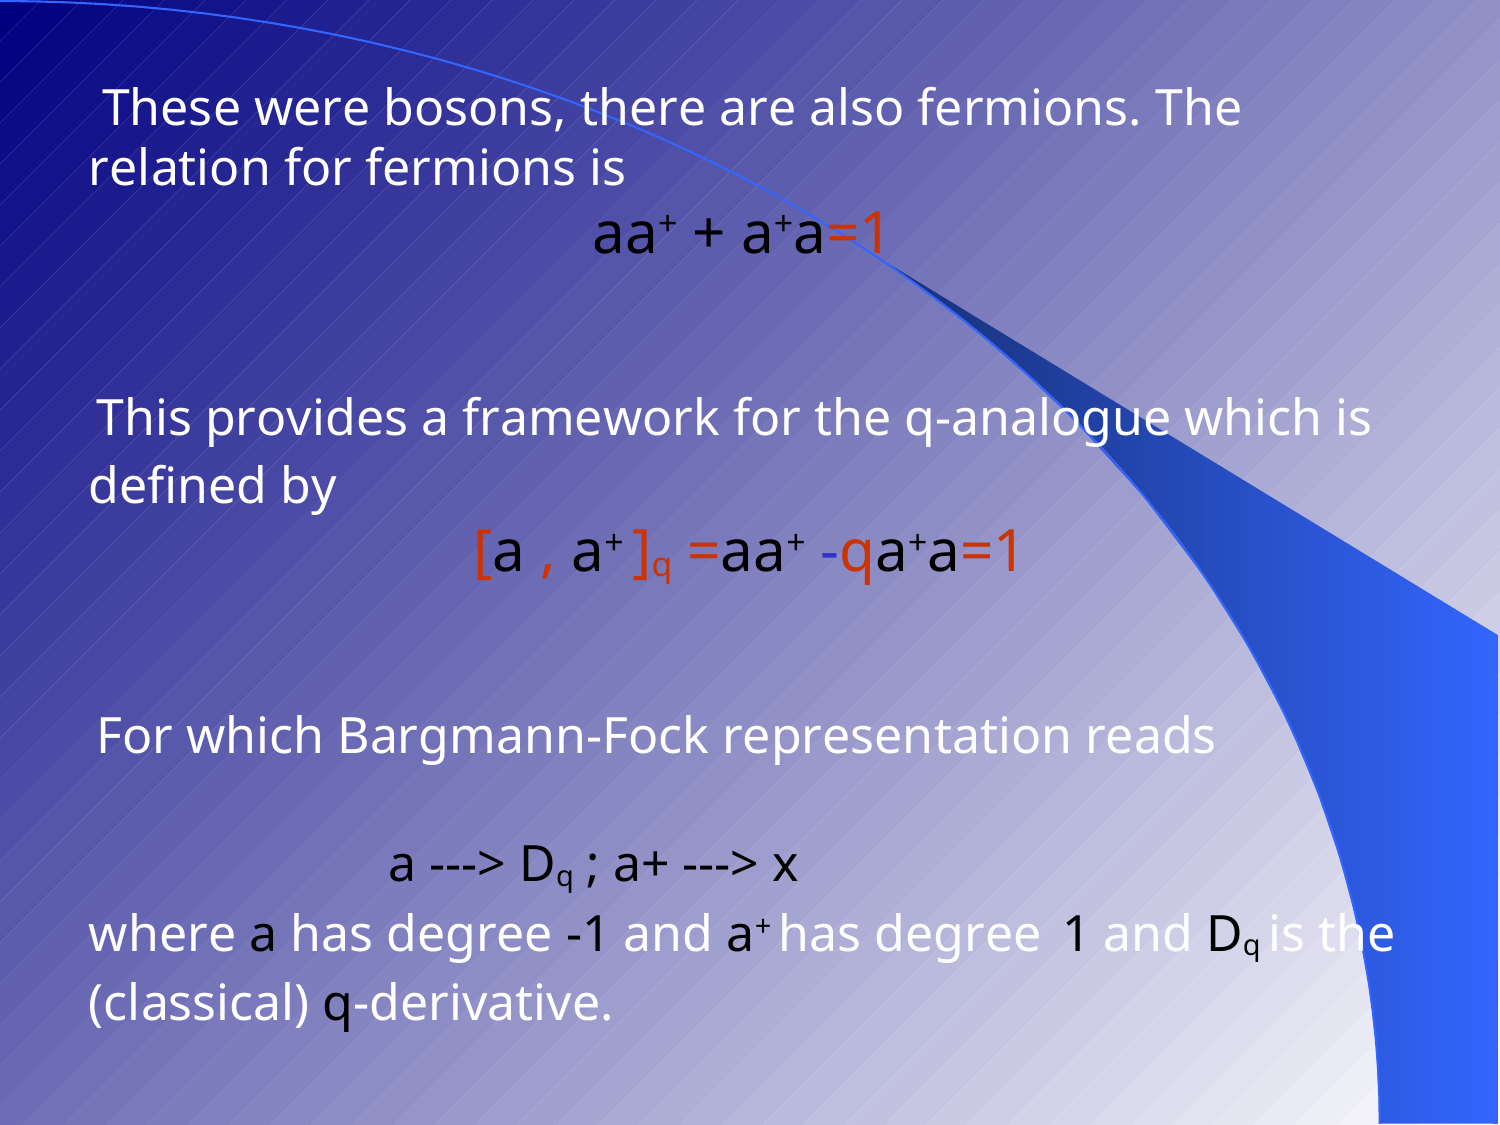

These were bosons, there are also fermions. The relation for fermions is
aa+ + a+a=1
 This provides a framework for the q-analogue which is defined by
[a , a+ ]q =aa+ -qa+a=1
 For which Bargmann-Fock representation reads
		a ---> Dq ; a+ ---> x
where a has degree -1 and a+ has degree 1 and Dq is the (classical) q-derivative.